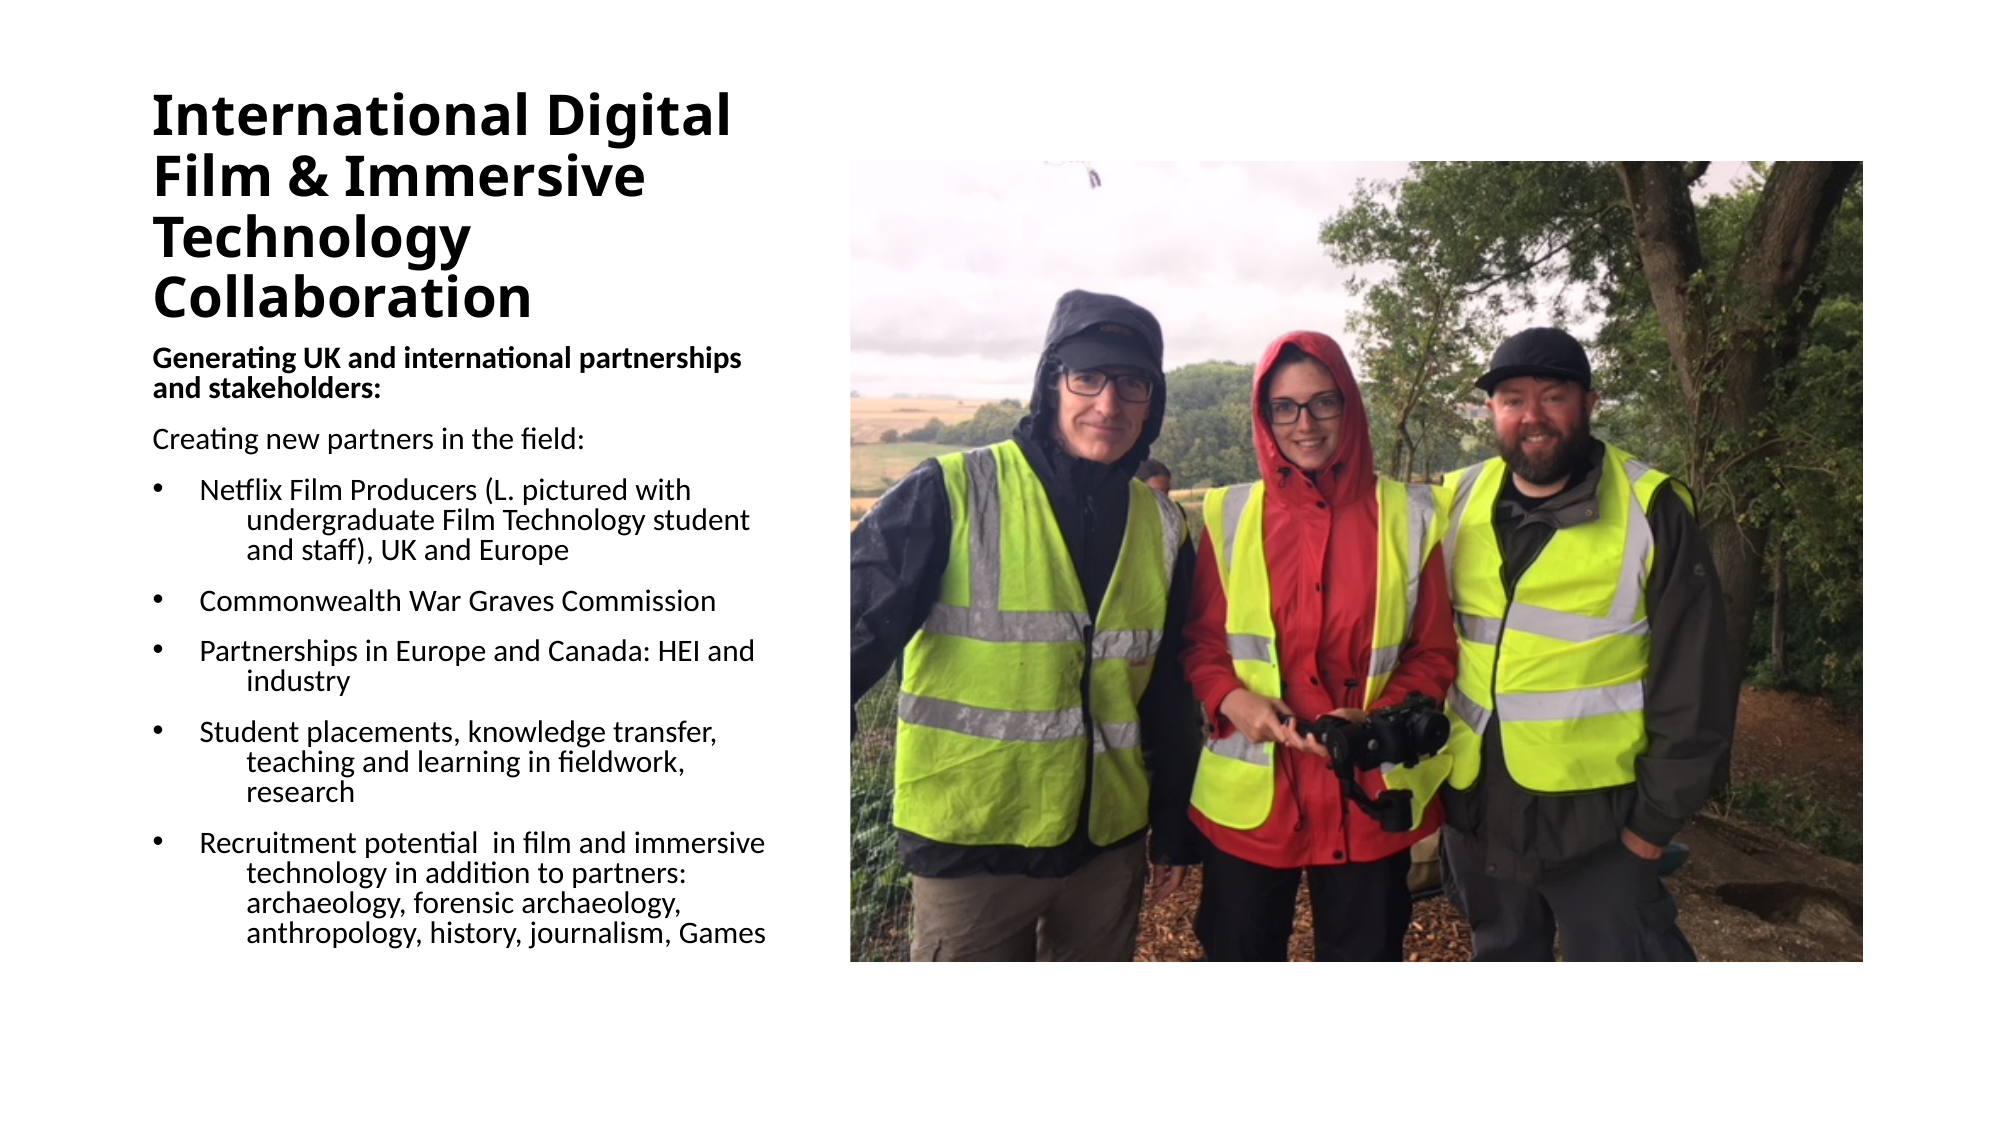

# International Digital Film & Immersive Technology Collaboration
Generating UK and international partnerships and stakeholders:
Creating new partners in the field:
Netflix Film Producers (L. pictured with undergraduate Film Technology student and staff), UK and Europe
Commonwealth War Graves Commission
Partnerships in Europe and Canada: HEI and industry
Student placements, knowledge transfer, teaching and learning in fieldwork, research
Recruitment potential in film and immersive technology in addition to partners: archaeology, forensic archaeology, anthropology, history, journalism, Games